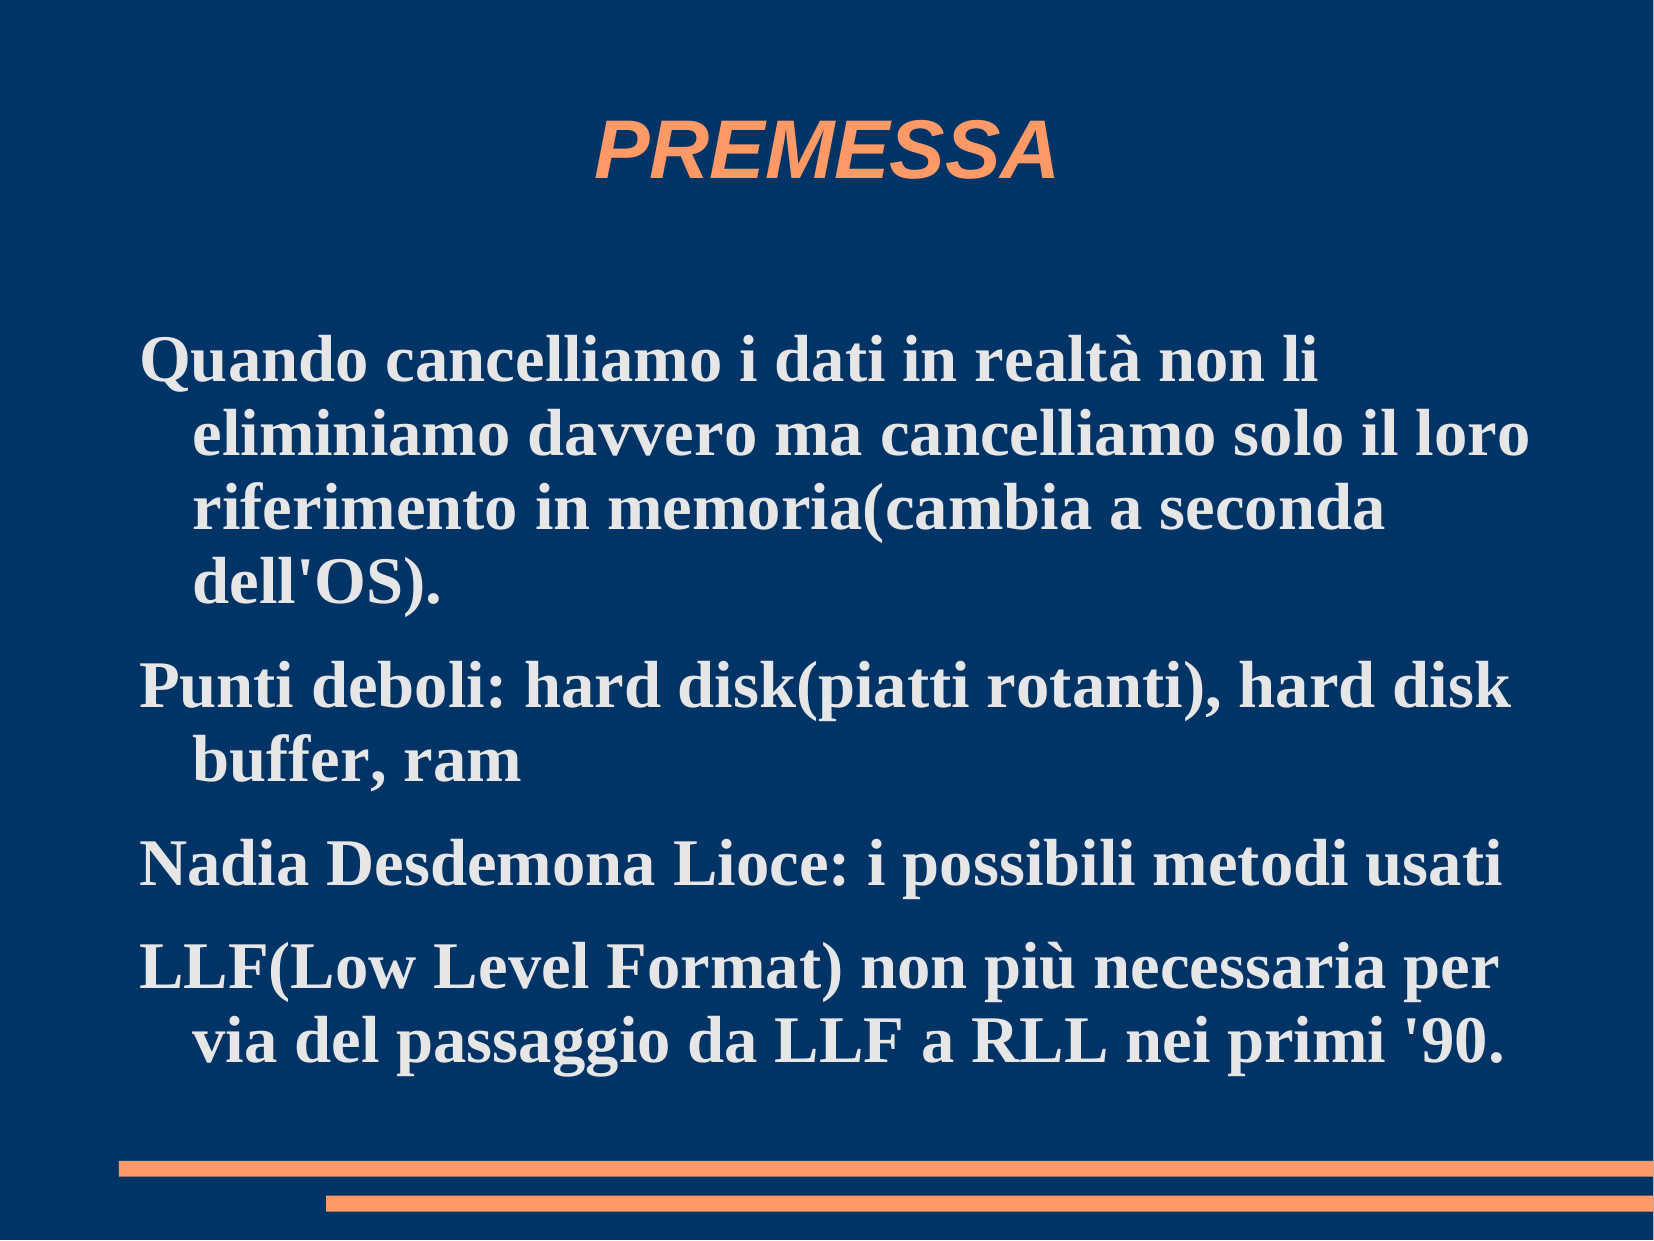

# PREMESSA
Quando cancelliamo i dati in realtà non li eliminiamo davvero ma cancelliamo solo il loro riferimento in memoria(cambia a seconda dell'OS).
Punti deboli: hard disk(piatti rotanti), hard disk buffer, ram
Nadia Desdemona Lioce: i possibili metodi usati
LLF(Low Level Format) non più necessaria per via del passaggio da LLF a RLL nei primi '90.